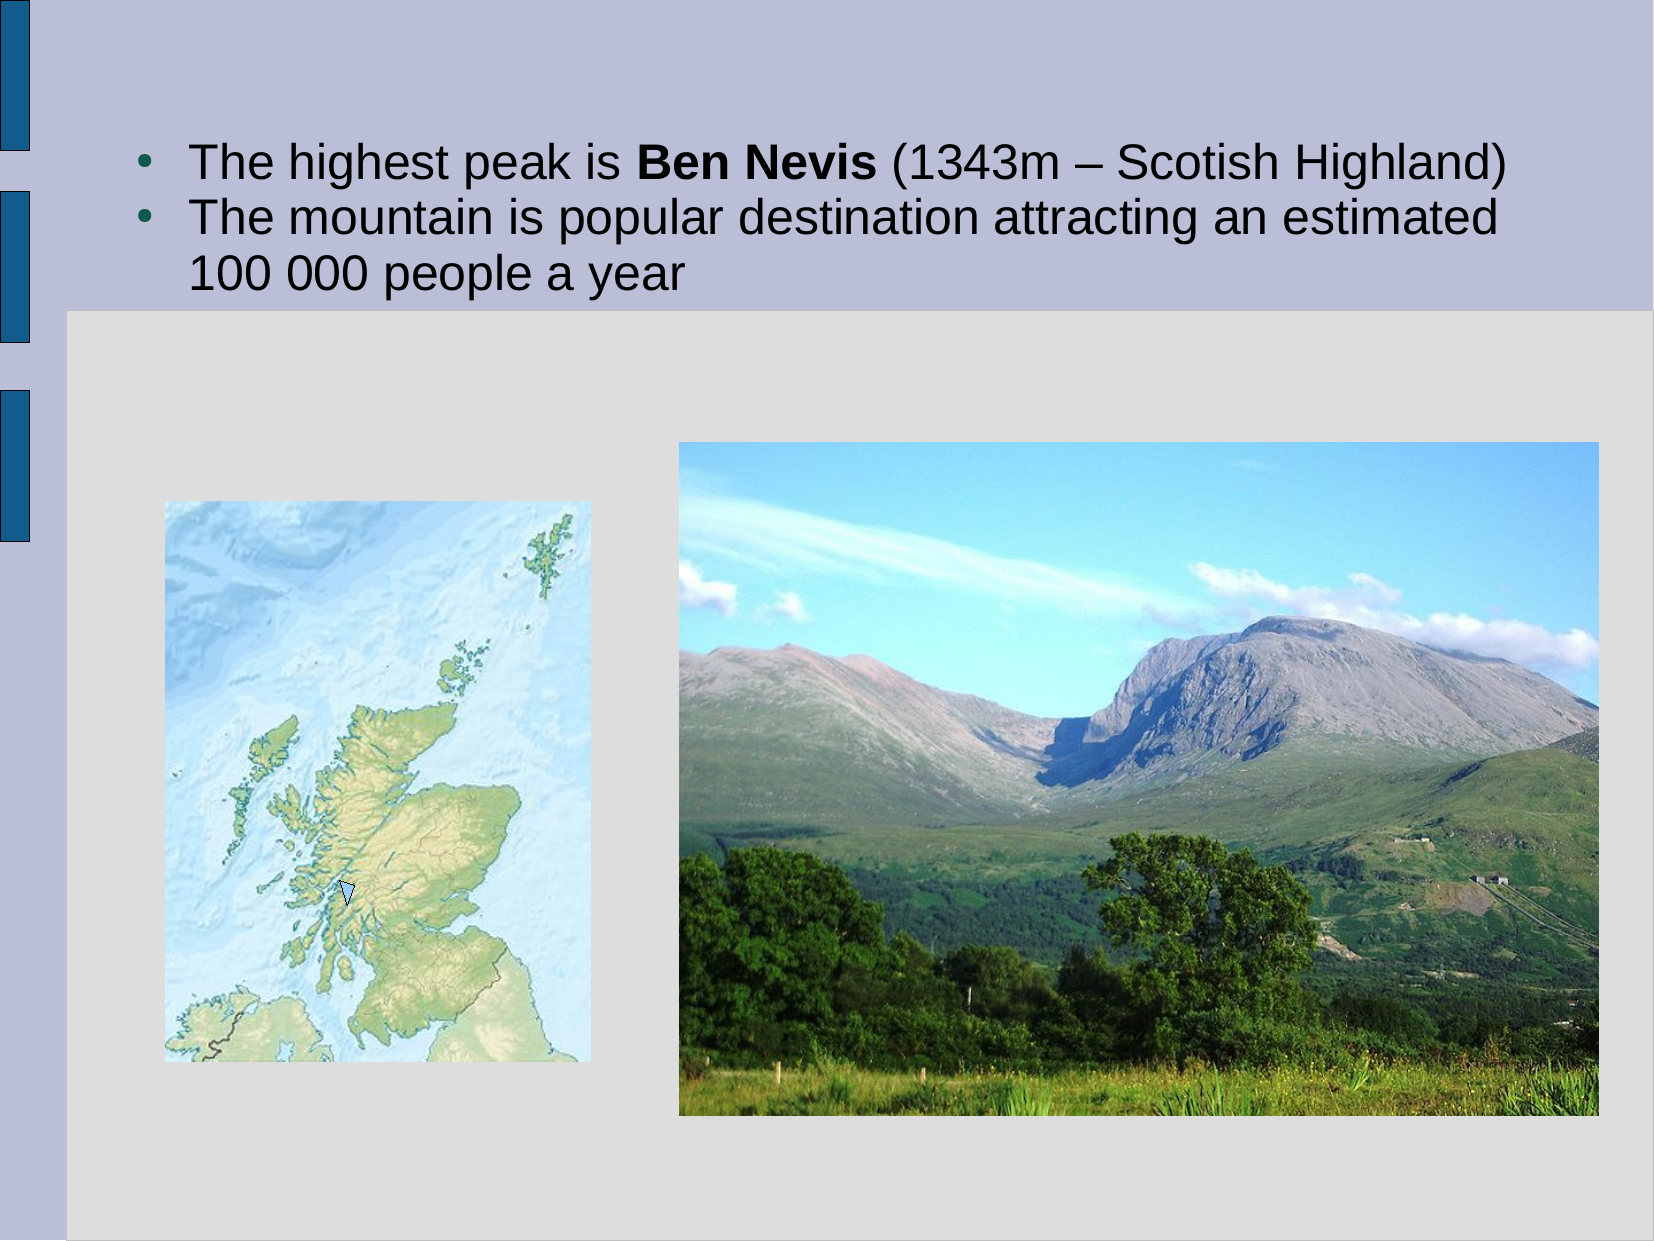

# The highest peak is Ben Nevis (1343m – Scotish Highland)
The mountain is popular destination attracting an estimated 100 000 people a year